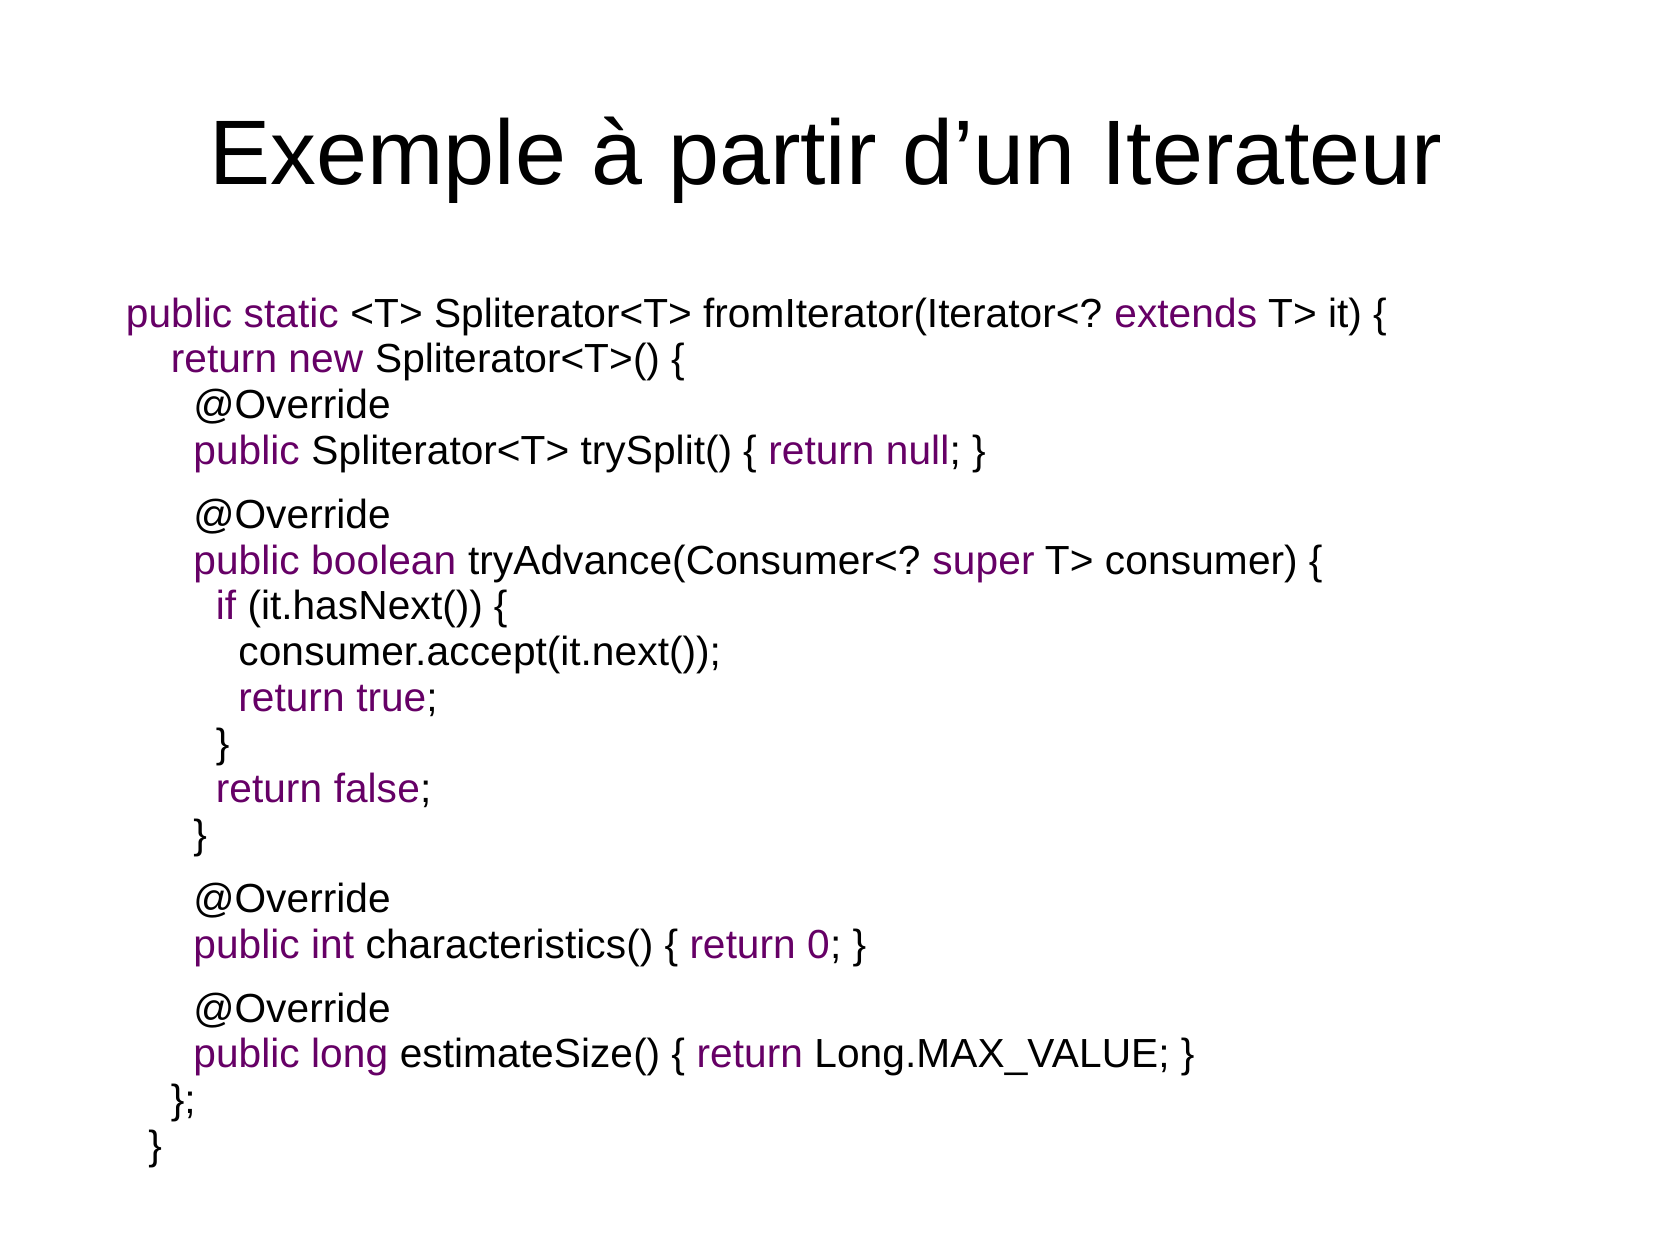

# Exemple à partir d’un Iterateur
public static <T> Spliterator<T> fromIterator(Iterator<? extends T> it) {
 return new Spliterator<T>() {
 @Override
 public Spliterator<T> trySplit() { return null; }
 @Override
 public boolean tryAdvance(Consumer<? super T> consumer) {
 if (it.hasNext()) {
 consumer.accept(it.next());
 return true;
 }
 return false;
 }
 @Override
 public int characteristics() { return 0; }
 @Override
 public long estimateSize() { return Long.MAX_VALUE; }
 };
 }